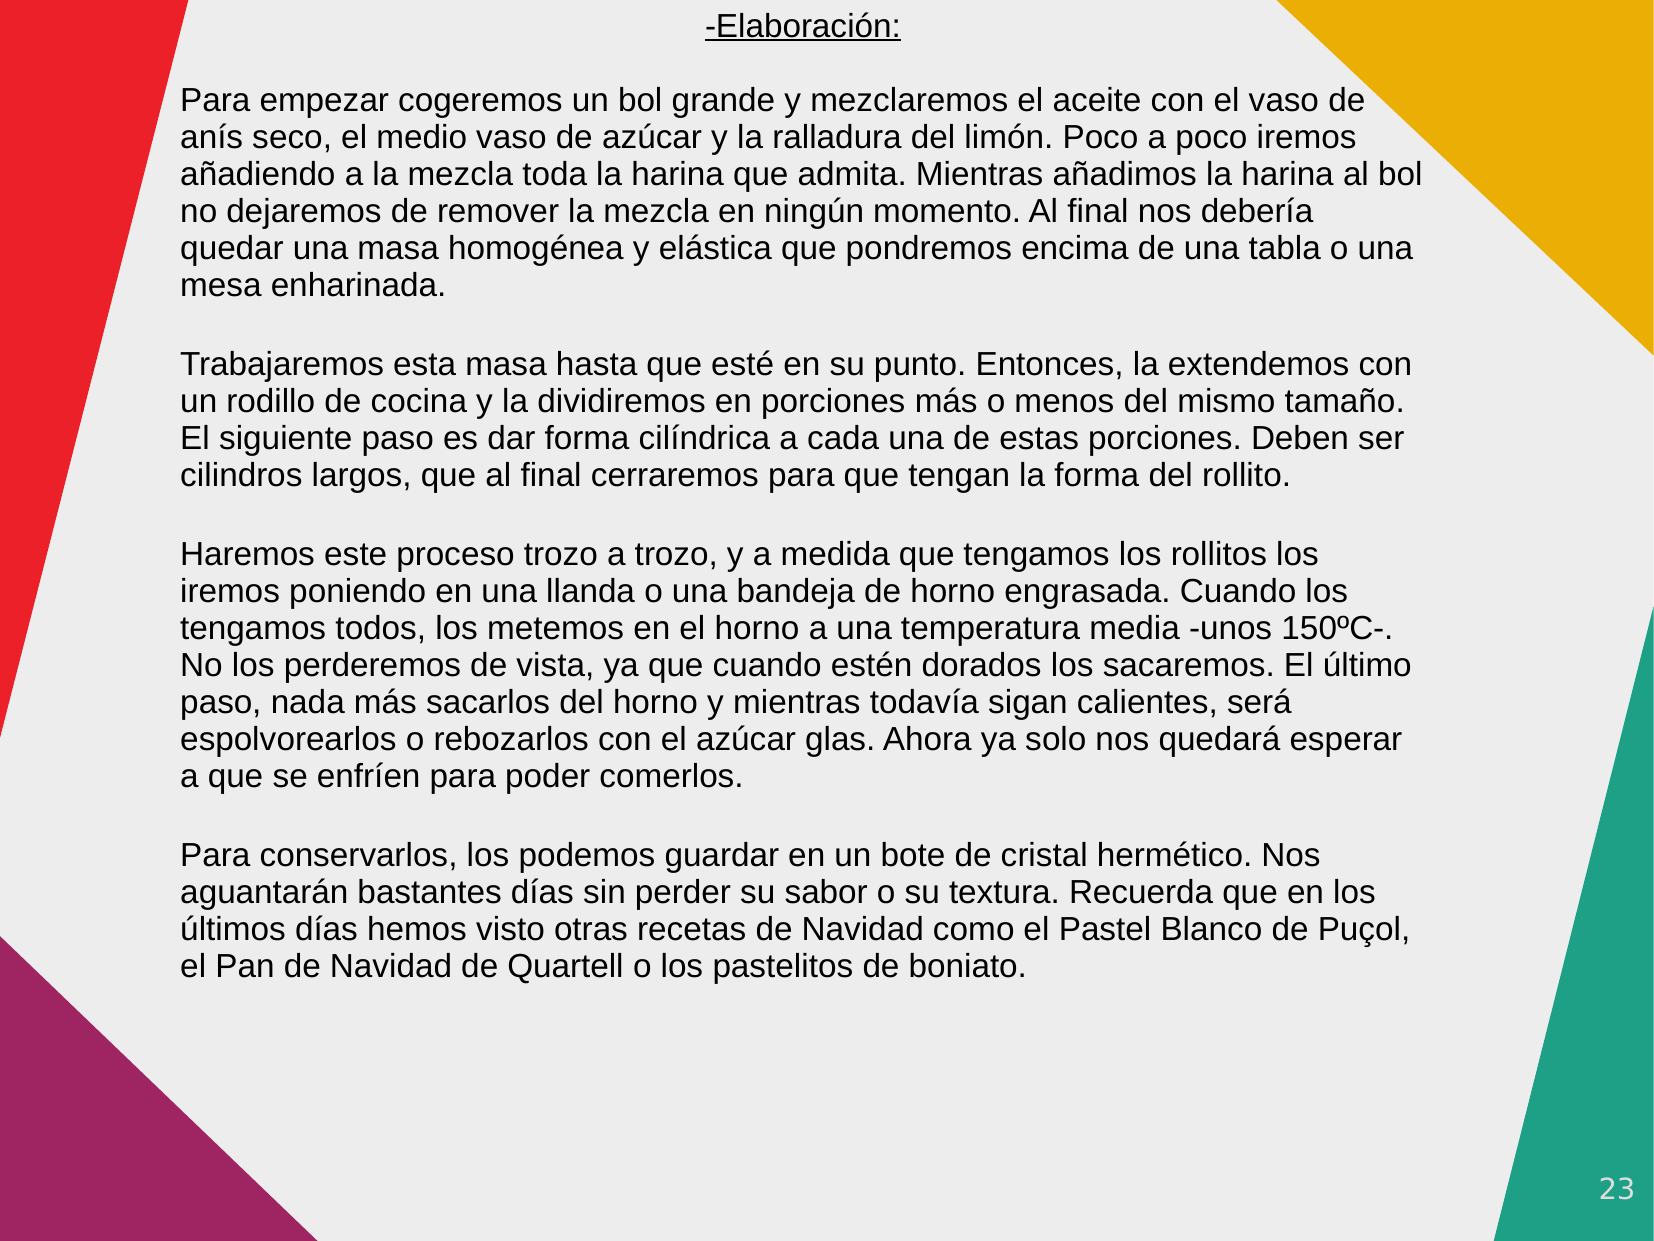

-Elaboración:
Para empezar cogeremos un bol grande y mezclaremos el aceite con el vaso de anís seco, el medio vaso de azúcar y la ralladura del limón. Poco a poco iremos añadiendo a la mezcla toda la harina que admita. Mientras añadimos la harina al bol no dejaremos de remover la mezcla en ningún momento. Al final nos debería quedar una masa homogénea y elástica que pondremos encima de una tabla o una mesa enharinada.
Trabajaremos esta masa hasta que esté en su punto. Entonces, la extendemos con un rodillo de cocina y la dividiremos en porciones más o menos del mismo tamaño. El siguiente paso es dar forma cilíndrica a cada una de estas porciones. Deben ser cilindros largos, que al final cerraremos para que tengan la forma del rollito.
Haremos este proceso trozo a trozo, y a medida que tengamos los rollitos los iremos poniendo en una llanda o una bandeja de horno engrasada. Cuando los tengamos todos, los metemos en el horno a una temperatura media -unos 150ºC-. No los perderemos de vista, ya que cuando estén dorados los sacaremos. El último paso, nada más sacarlos del horno y mientras todavía sigan calientes, será espolvorearlos o rebozarlos con el azúcar glas. Ahora ya solo nos quedará esperar a que se enfríen para poder comerlos.
Para conservarlos, los podemos guardar en un bote de cristal hermético. Nos aguantarán bastantes días sin perder su sabor o su textura. Recuerda que en los últimos días hemos visto otras recetas de Navidad como el Pastel Blanco de Puçol, el Pan de Navidad de Quartell o los pastelitos de boniato.
23